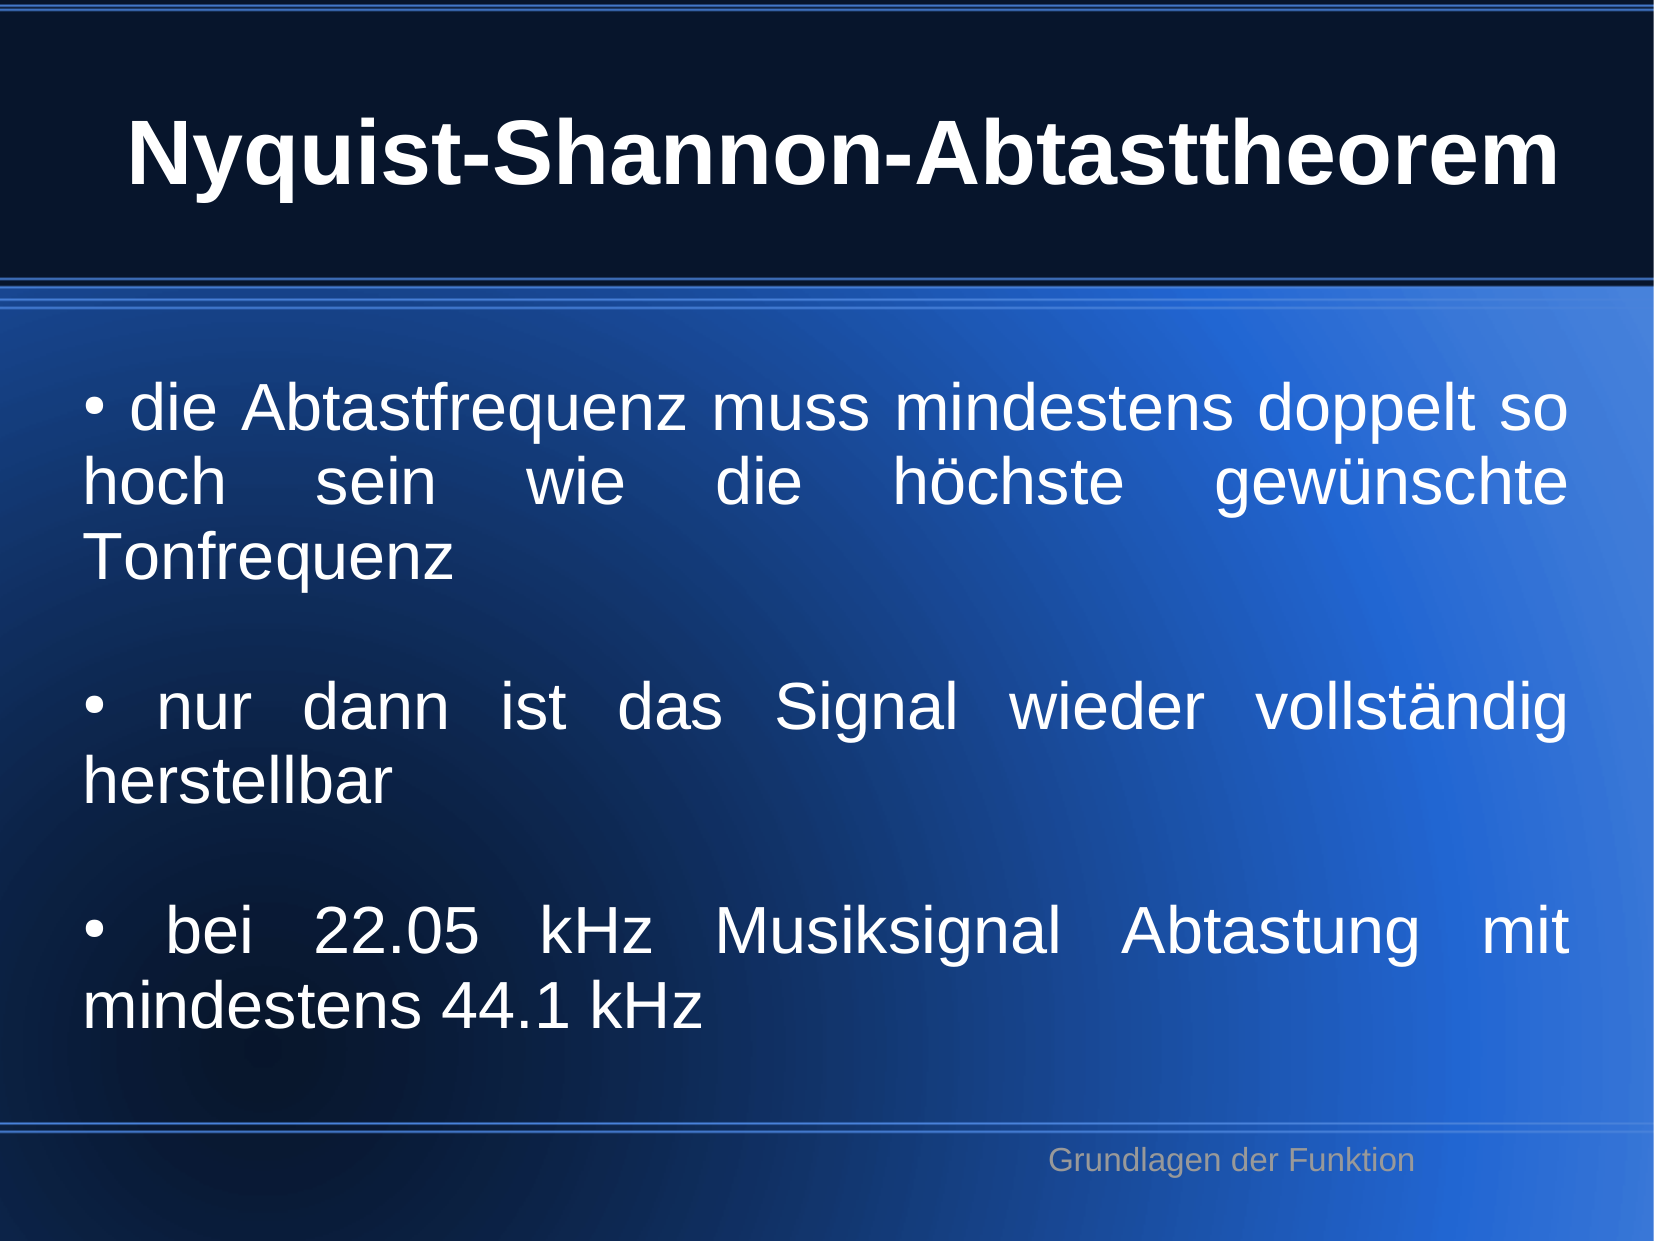

# Nyquist-Shannon-Abtasttheorem
 die Abtastfrequenz muss mindestens doppelt so hoch sein wie die höchste gewünschte Tonfrequenz
 nur dann ist das Signal wieder vollständig herstellbar
 bei 22.05 kHz Musiksignal Abtastung mit mindestens 44.1 kHz
Grundlagen der Funktion